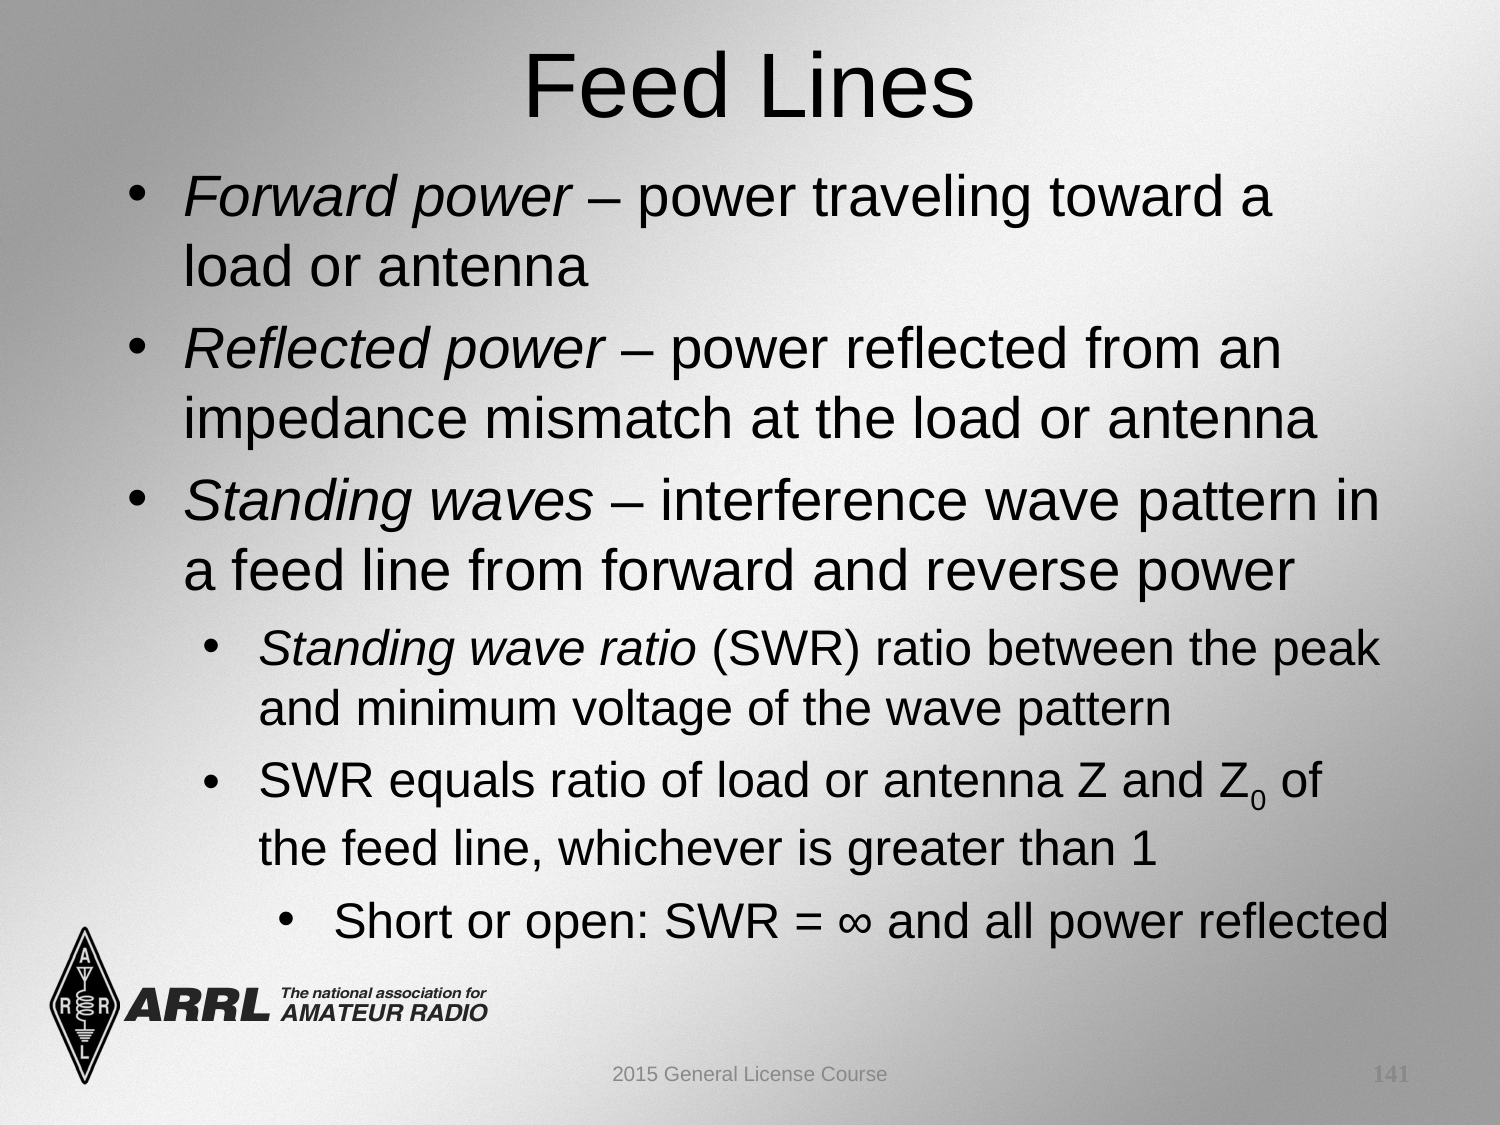

Feed Lines
Forward power – power traveling toward a load or antenna
Reflected power – power reflected from an impedance mismatch at the load or antenna
Standing waves – interference wave pattern in a feed line from forward and reverse power
Standing wave ratio (SWR) ratio between the peak and minimum voltage of the wave pattern
SWR equals ratio of load or antenna Z and Z0 of the feed line, whichever is greater than 1
Short or open: SWR = ∞ and all power reflected
2015 General License Course